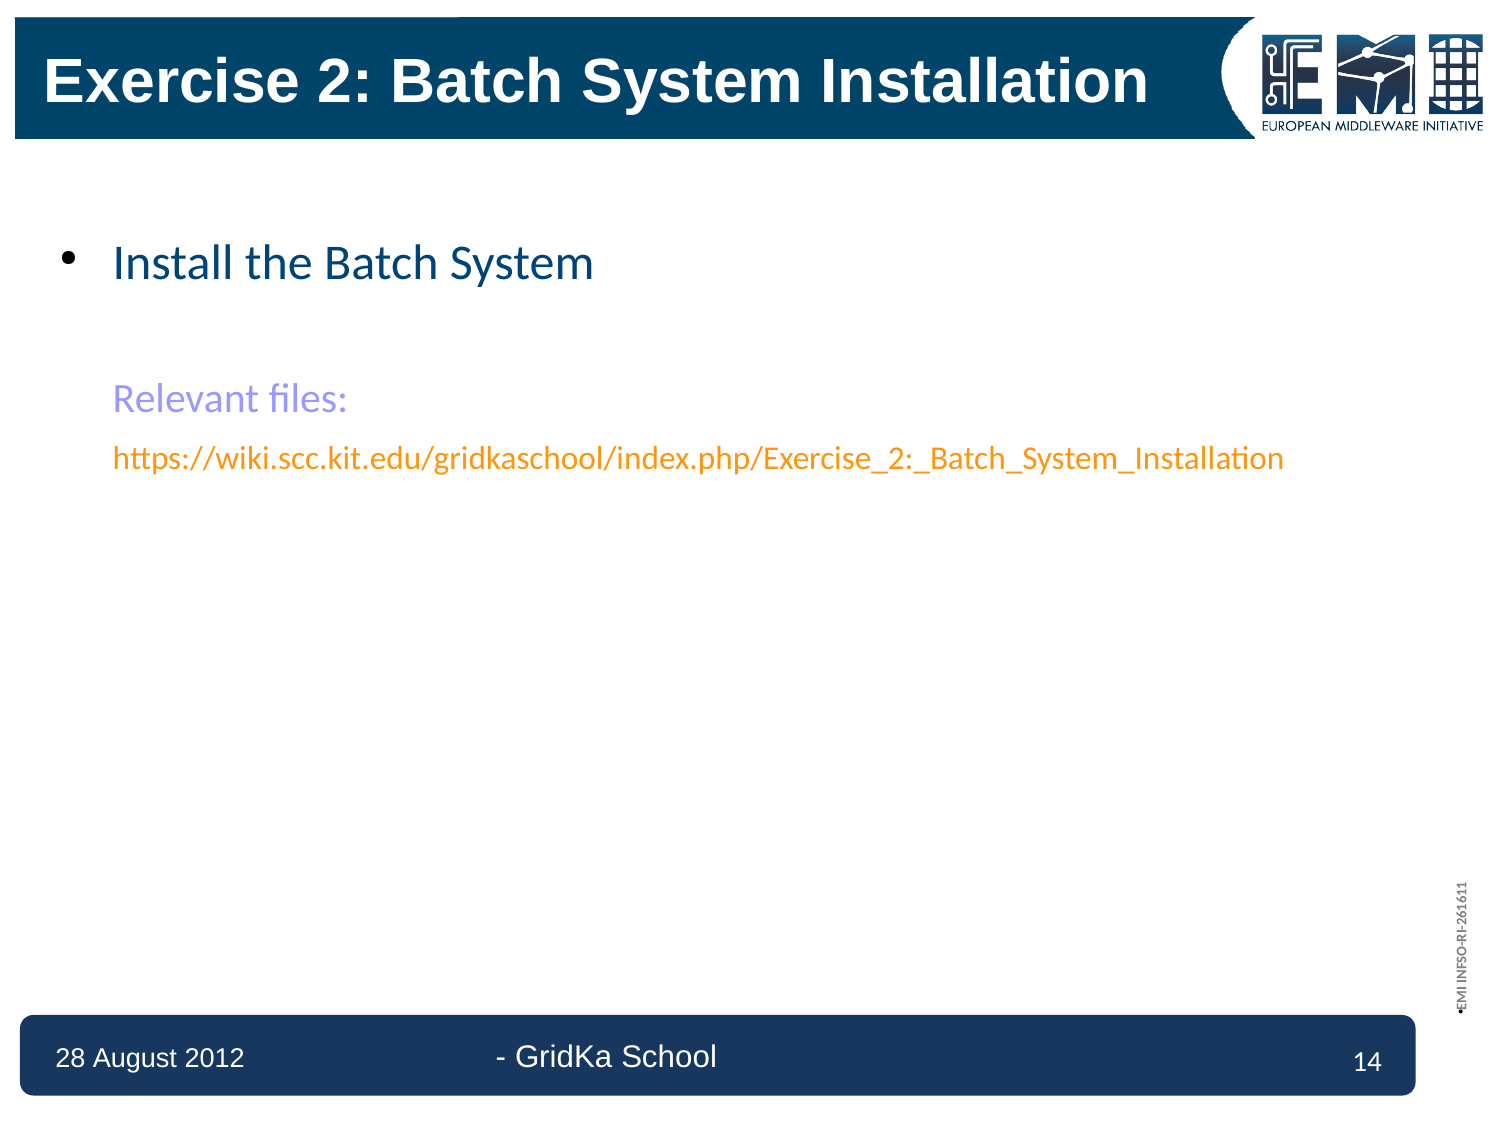

Exercise 2: Batch System Installation
# Install the Batch System
Relevant files:
https://wiki.scc.kit.edu/gridkaschool/index.php/Exercise_2:_Batch_System_Installation
GridKa School
14